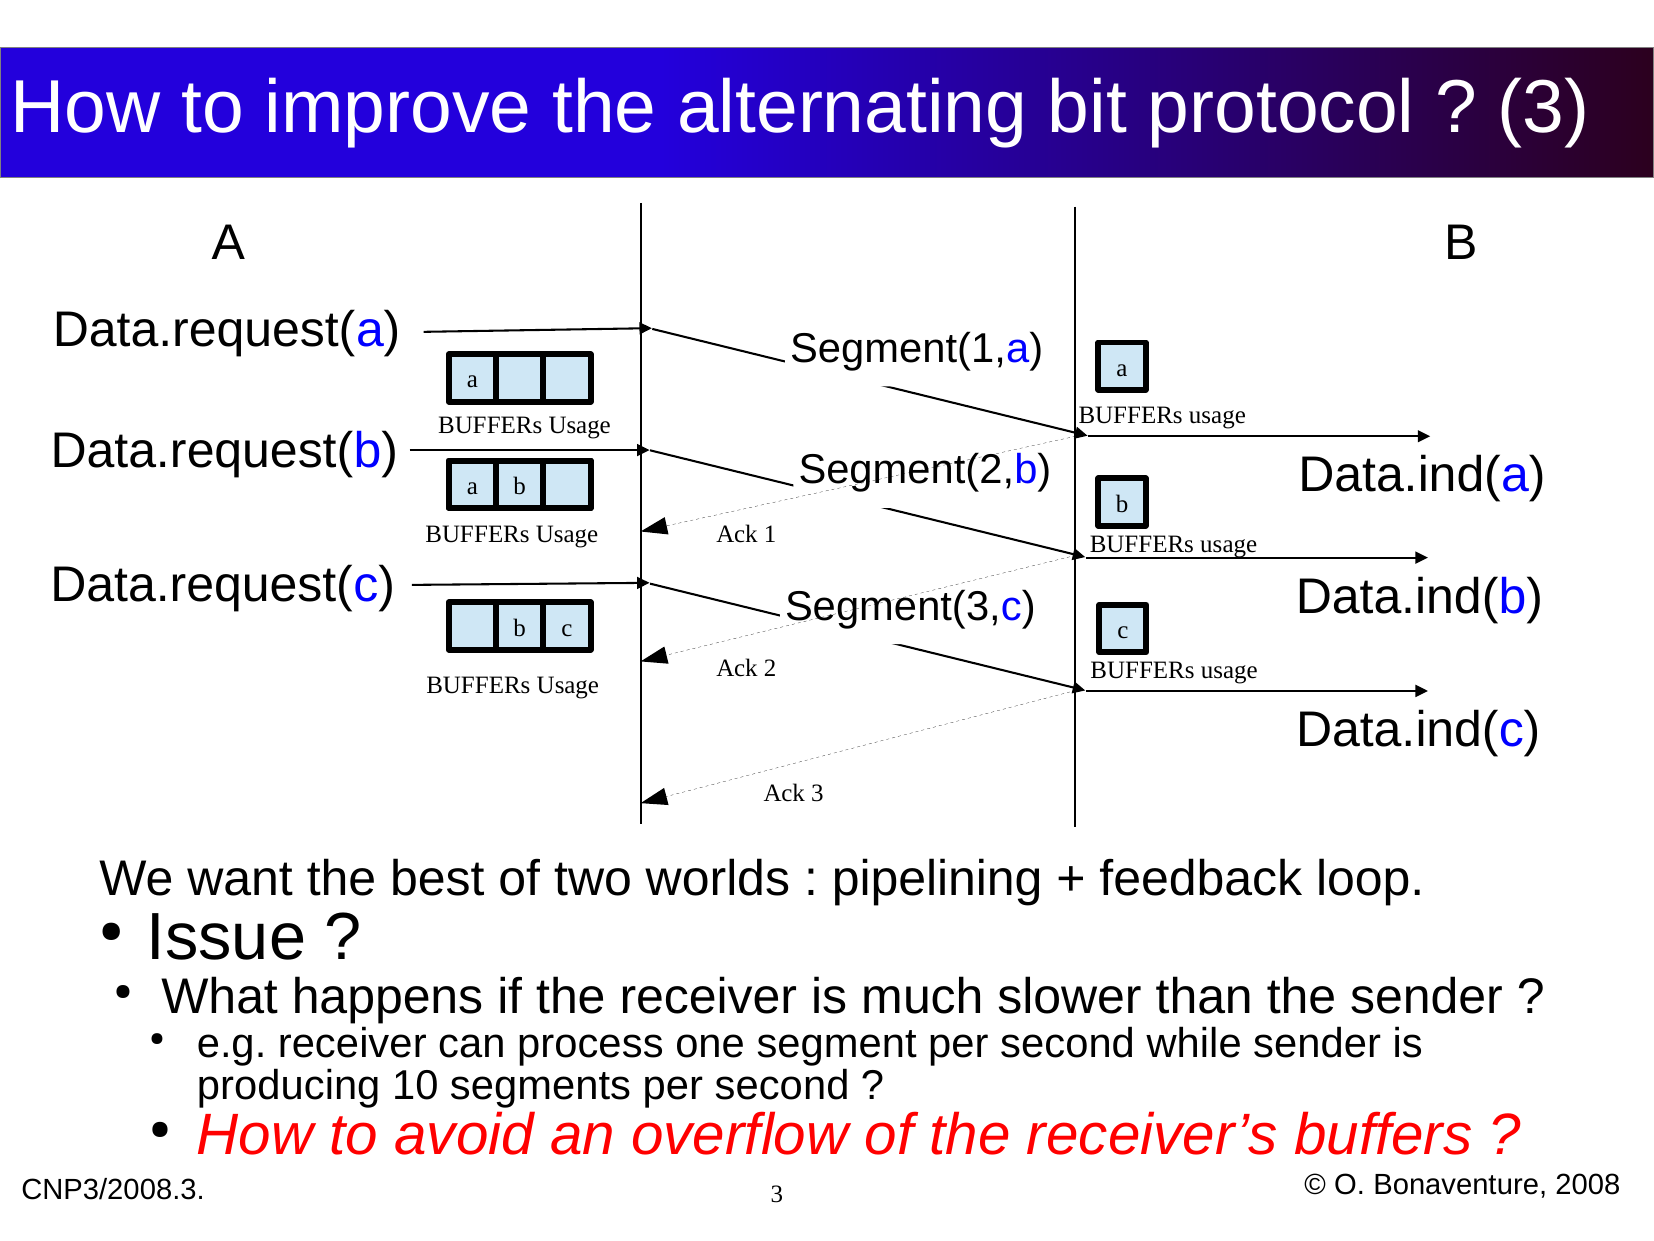

# How to improve the alternating bit protocol ? (3)
A B
Data.request(a)
Segment(1,a)
Data.ind(a)
a
a
BUFFERs usage
 BUFFERs Usage
Data.request(b)
Segment(2,b)
Data.ind(b)
a
b
b
 BUFFERs Usage
Ack 1
BUFFERs usage
Data.request(c)
Segment(3,c)
Data.ind(c)
b
c
c
Ack 2
BUFFERs usage
 BUFFERs Usage
We want the best of two worlds : pipelining + feedback loop.
Issue ?
What happens if the receiver is much slower than the sender ?
e.g. receiver can process one segment per second while sender is producing 10 segments per second ?
How to avoid an overflow of the receiver’s buffers ?
Ack 3
© O. Bonaventure, 2008
CNP3/2008.3.